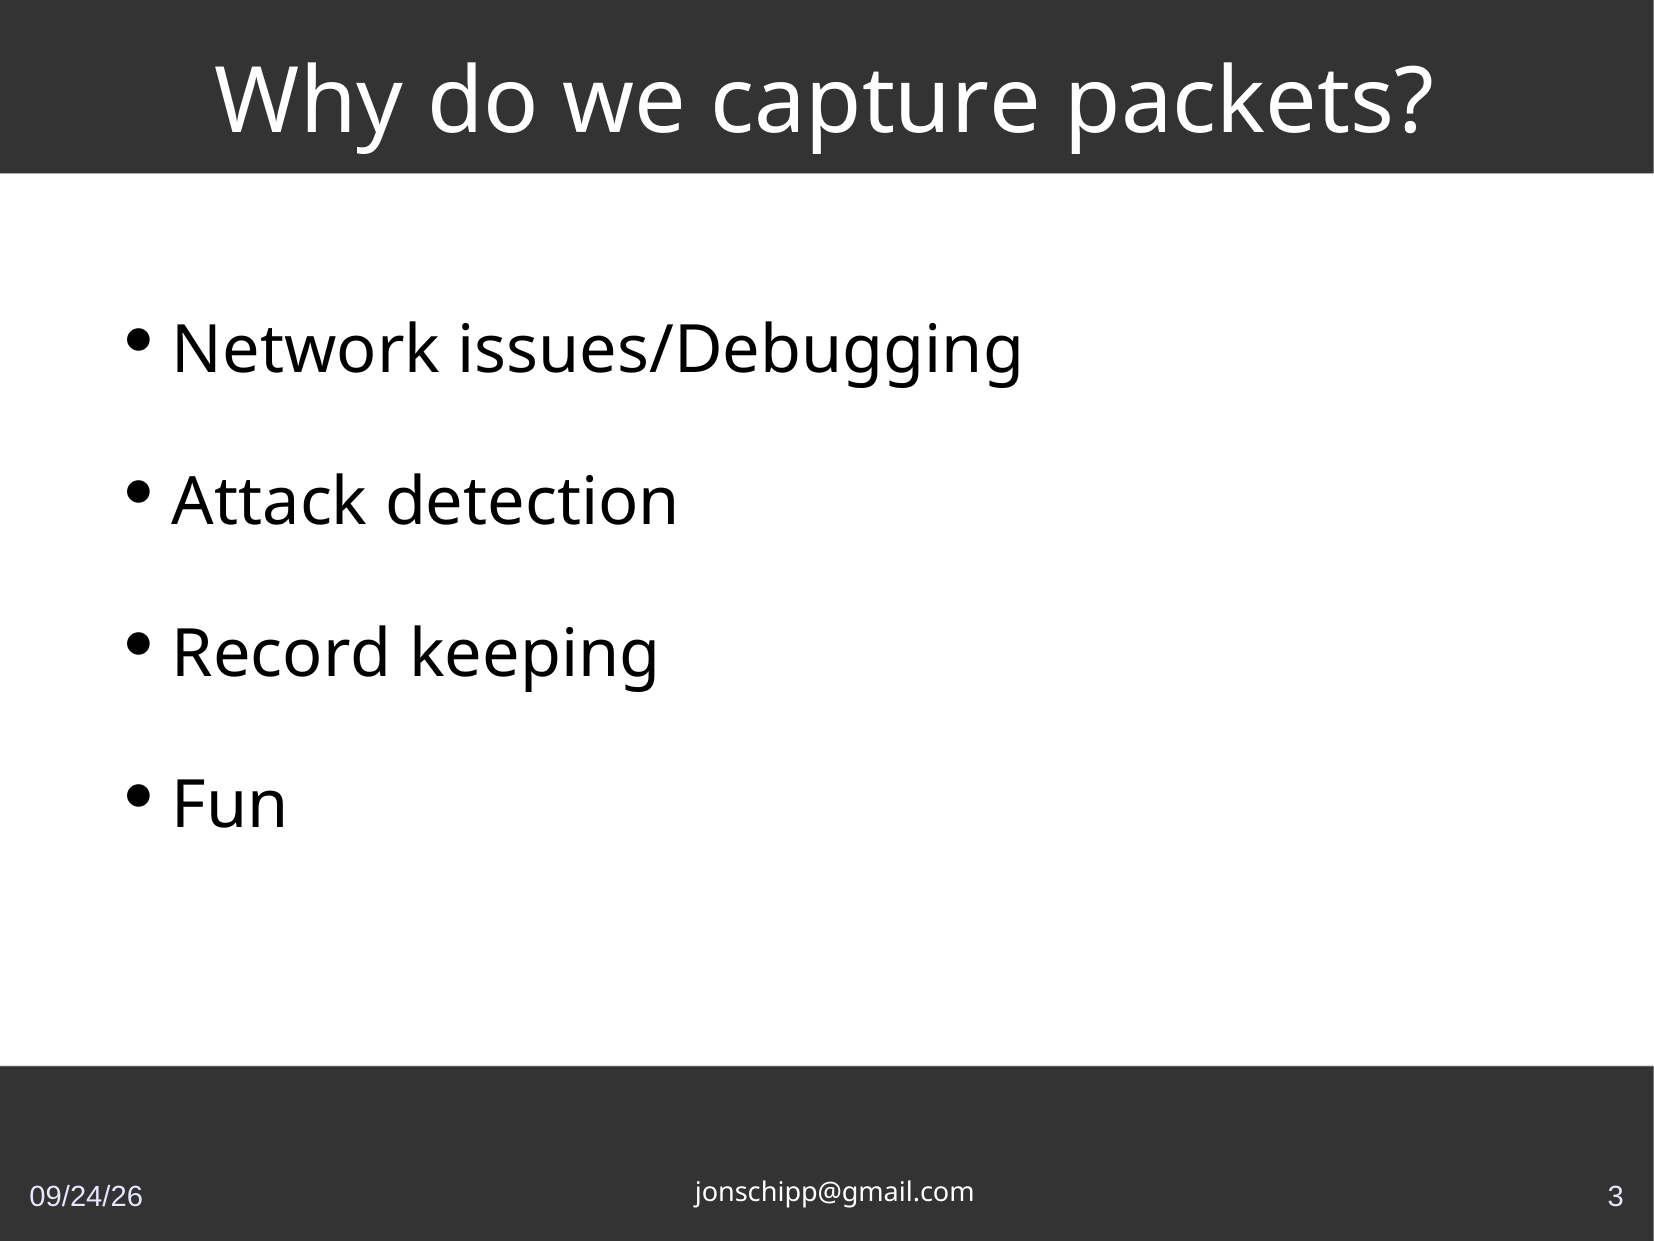

Why do we capture packets?
 Network issues/Debugging
 Attack detection
 Record keeping
 Fun
jonschipp@gmail.com